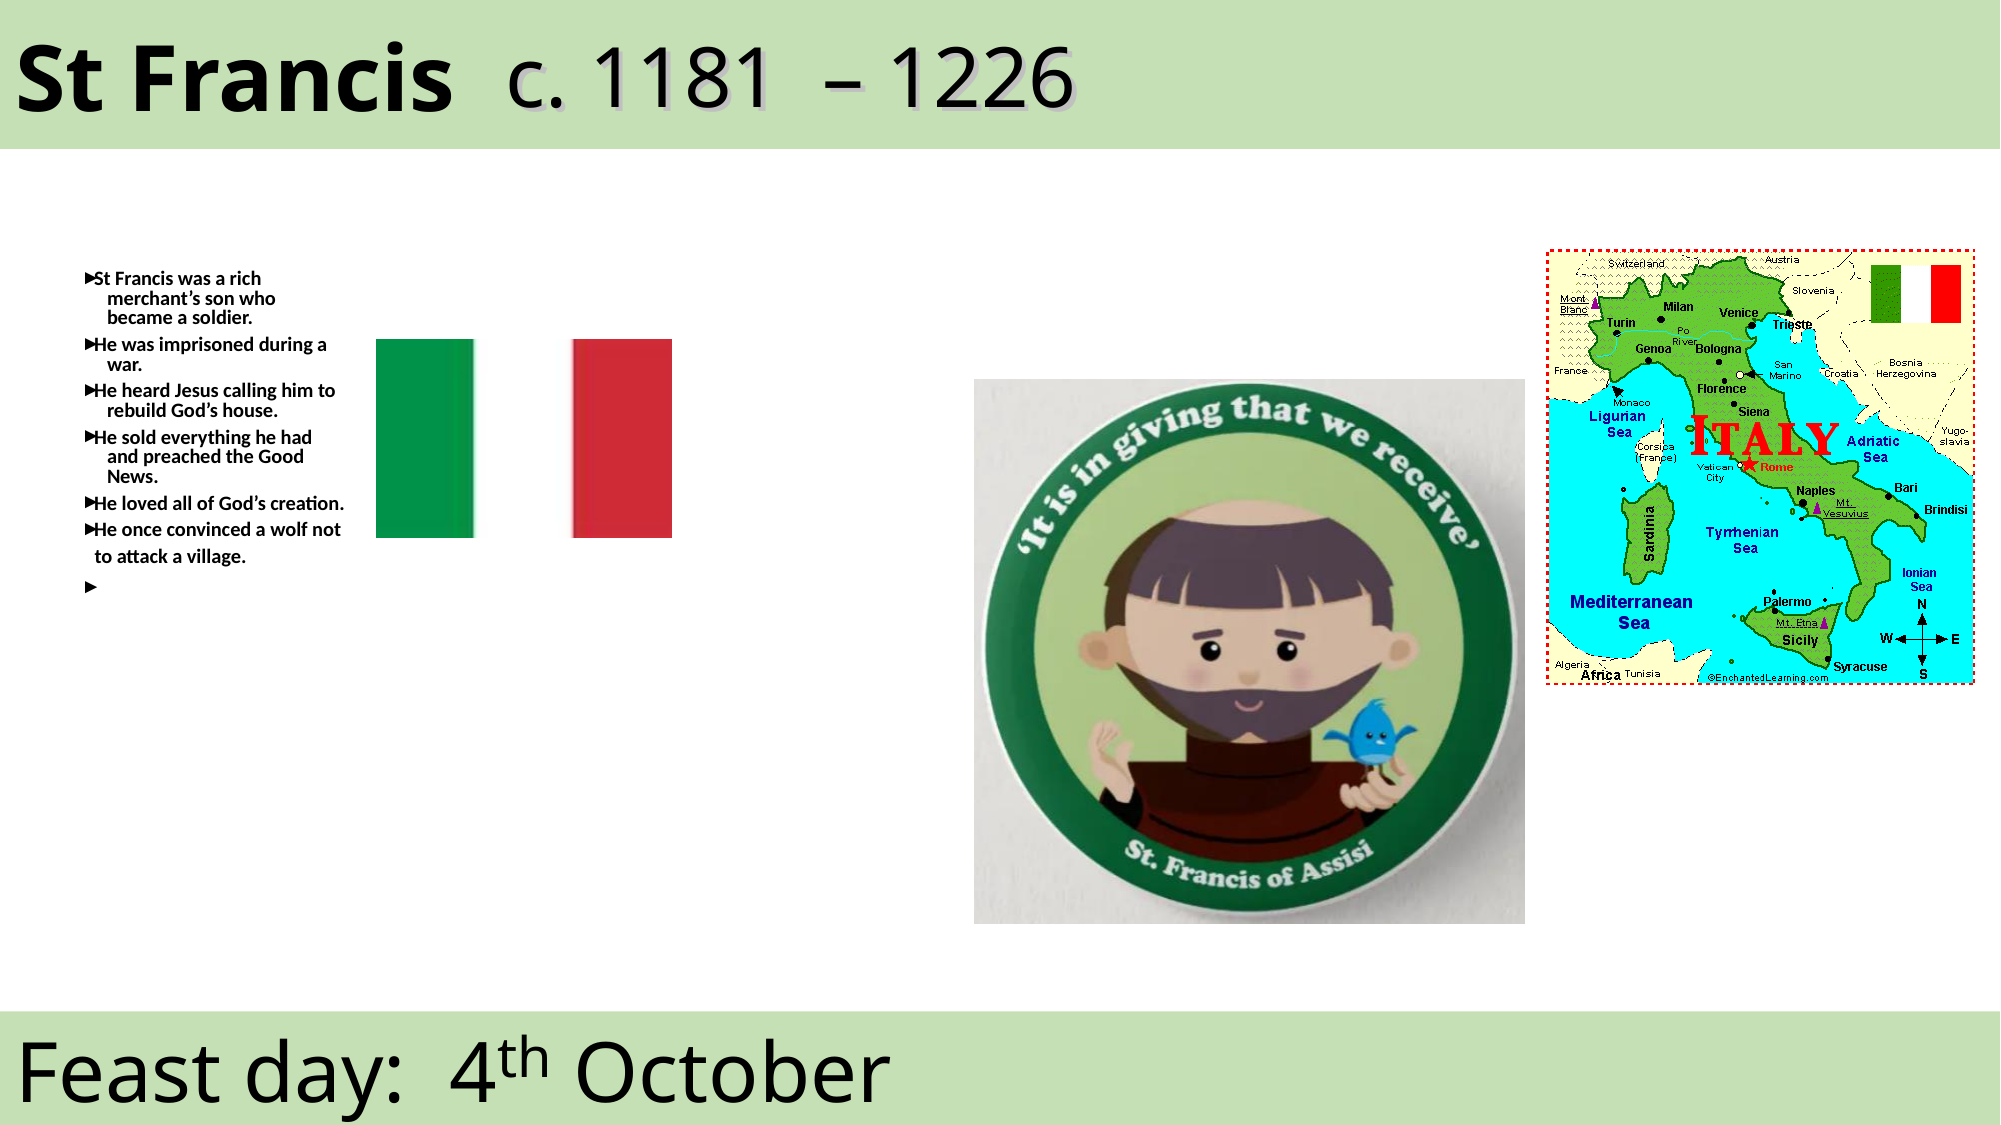

St Francis
c. 1181 – 1226
# St Francis was a rich merchant’s son who became a soldier.
He was imprisoned during a war.
He heard Jesus calling him to rebuild God’s house.
He sold everything he had and preached the Good News.
He loved all of God’s creation.
He once convinced a wolf not
 to attack a village.
Feast day: 4th October